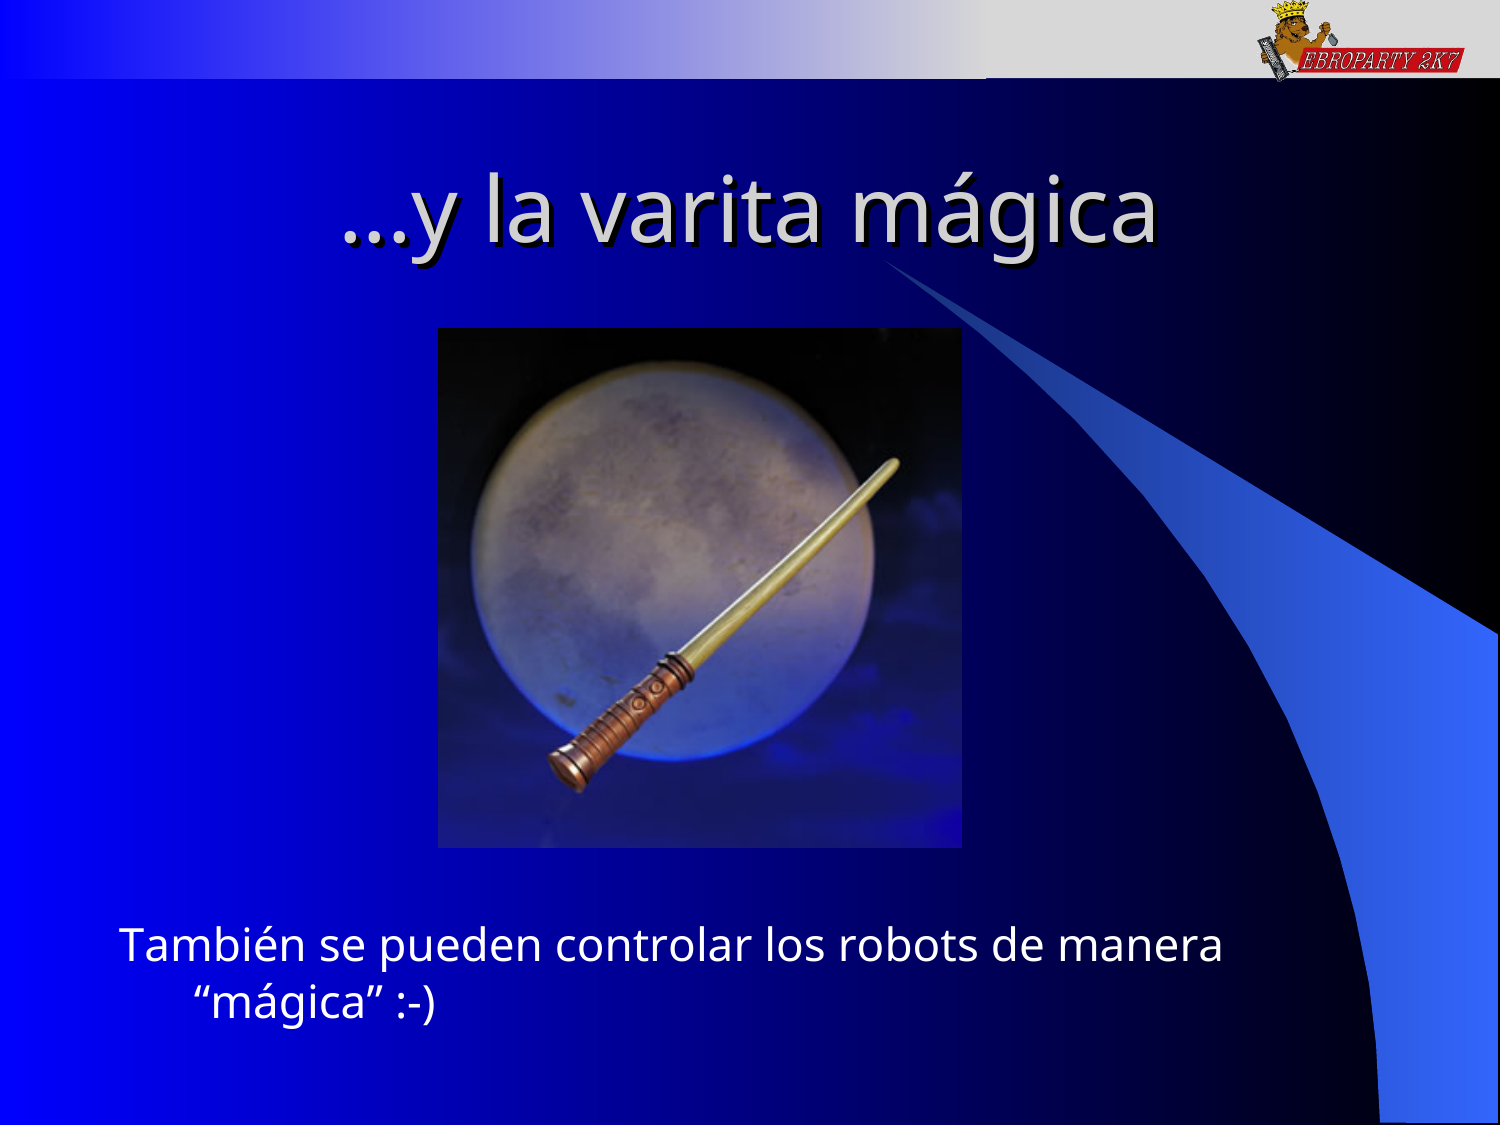

# ...y la varita mágica
También se pueden controlar los robots de manera “mágica” :-)